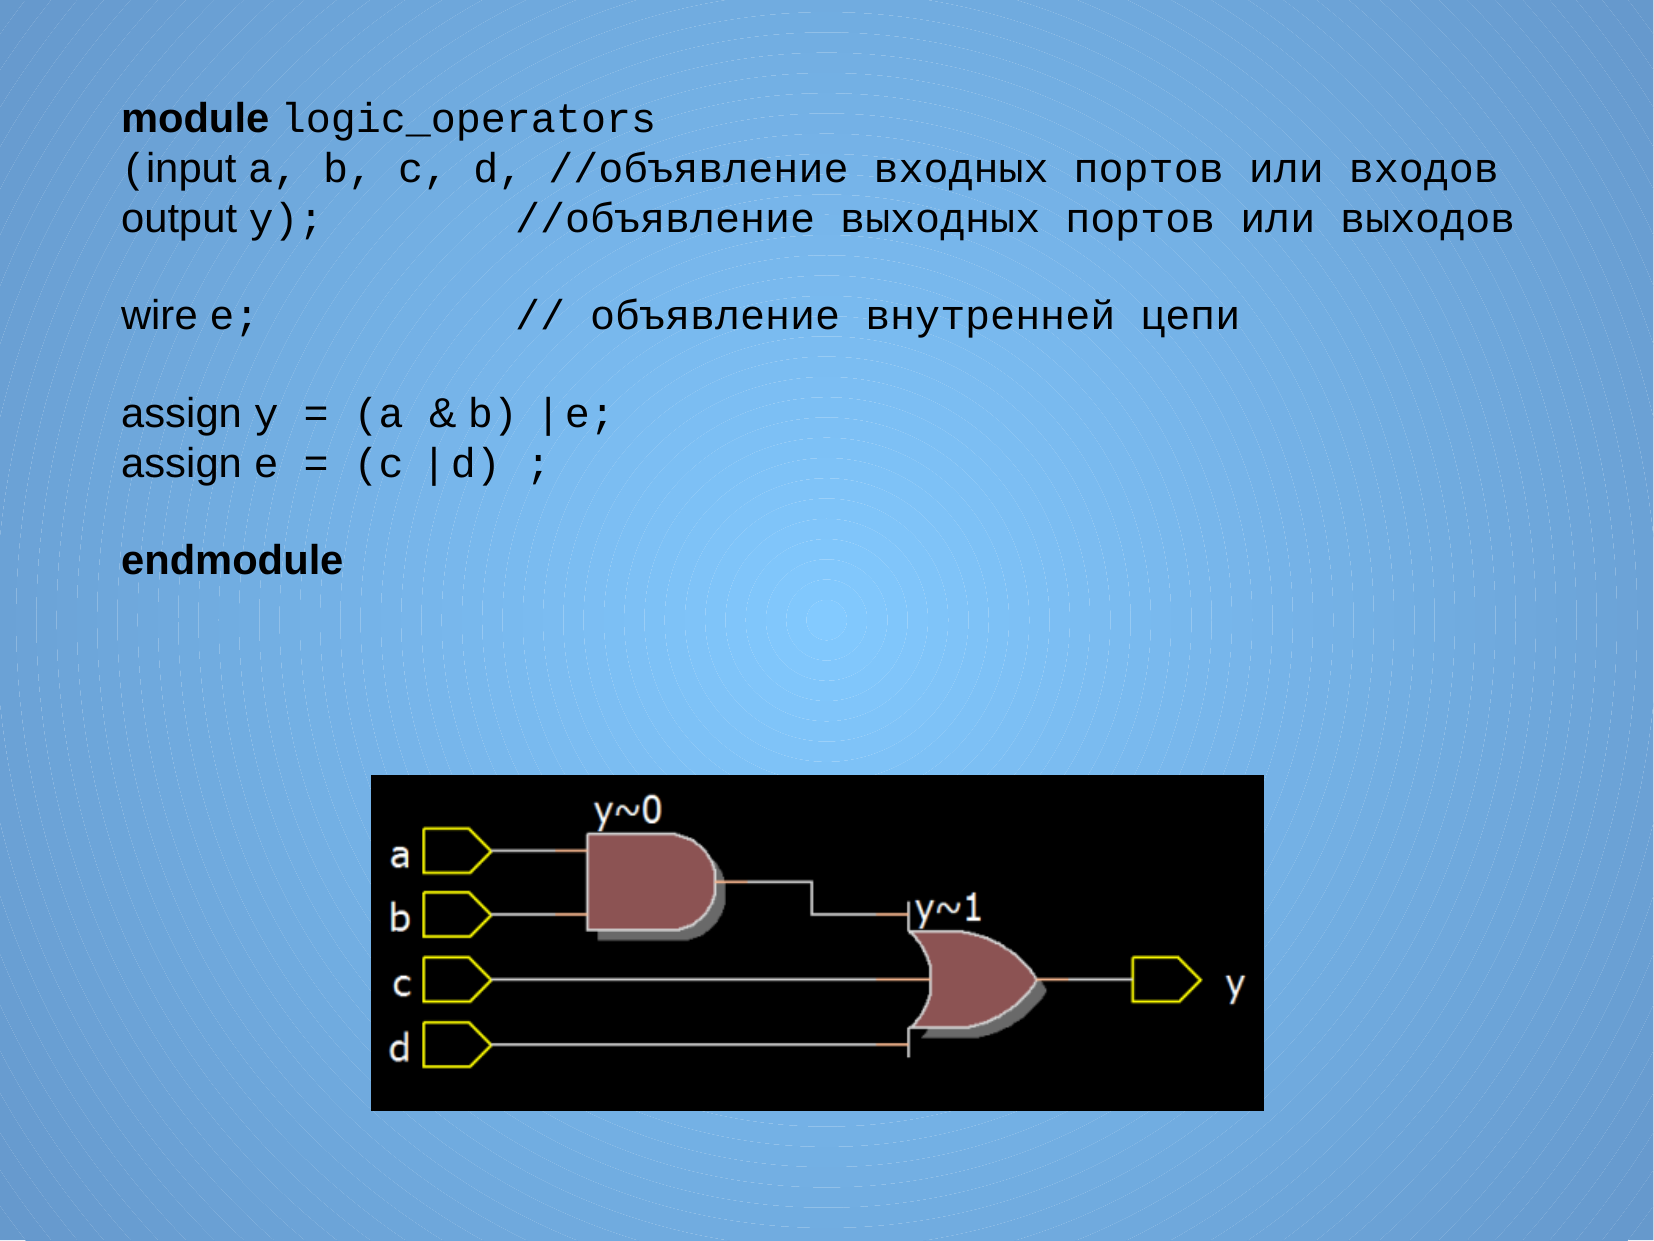

module logic_operators
(input a, b, c, d, //объявление входных портов или входов
output y); 		 //объявление выходных портов или выходов
wire e; 			 // объявление внутренней цепи
assign y = (a & b) | e;
assign e = (c | d) ;
endmodule